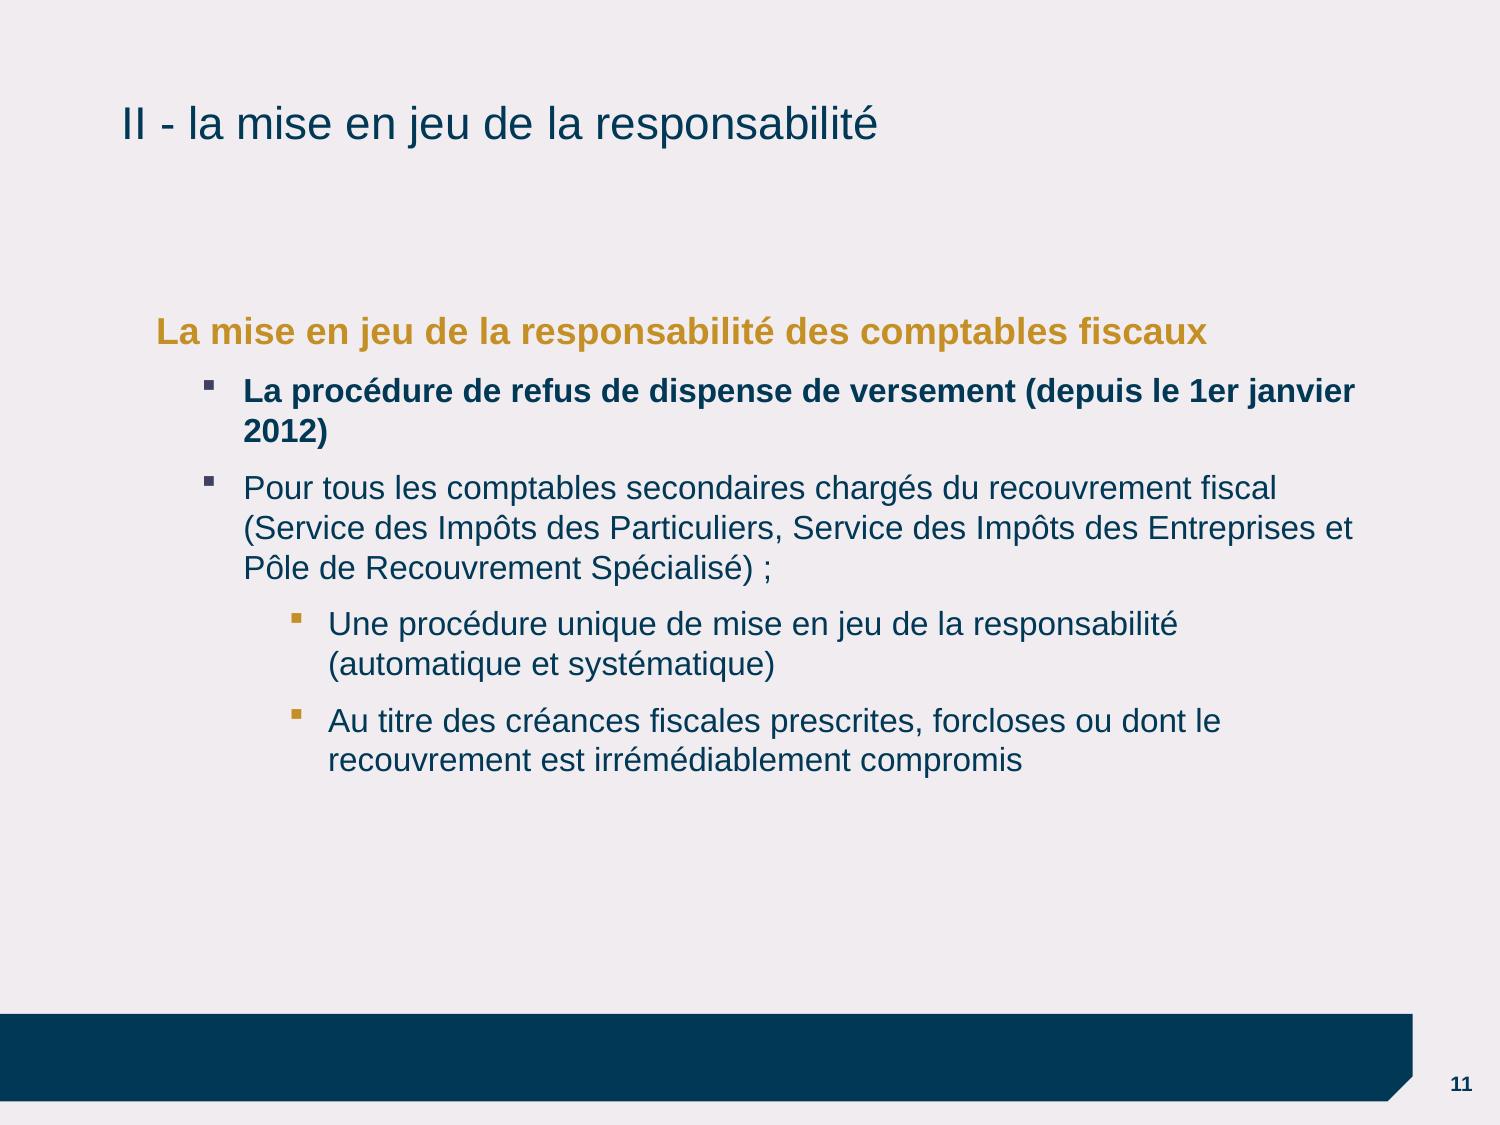

II - la mise en jeu de la responsabilité
# La mise en jeu de la responsabilité des comptables fiscaux
La procédure de refus de dispense de versement (depuis le 1er janvier 2012)
Pour tous les comptables secondaires chargés du recouvrement fiscal (Service des Impôts des Particuliers, Service des Impôts des Entreprises et Pôle de Recouvrement Spécialisé) ;
Une procédure unique de mise en jeu de la responsabilité (automatique et systématique)
Au titre des créances fiscales prescrites, forcloses ou dont le recouvrement est irrémédiablement compromis